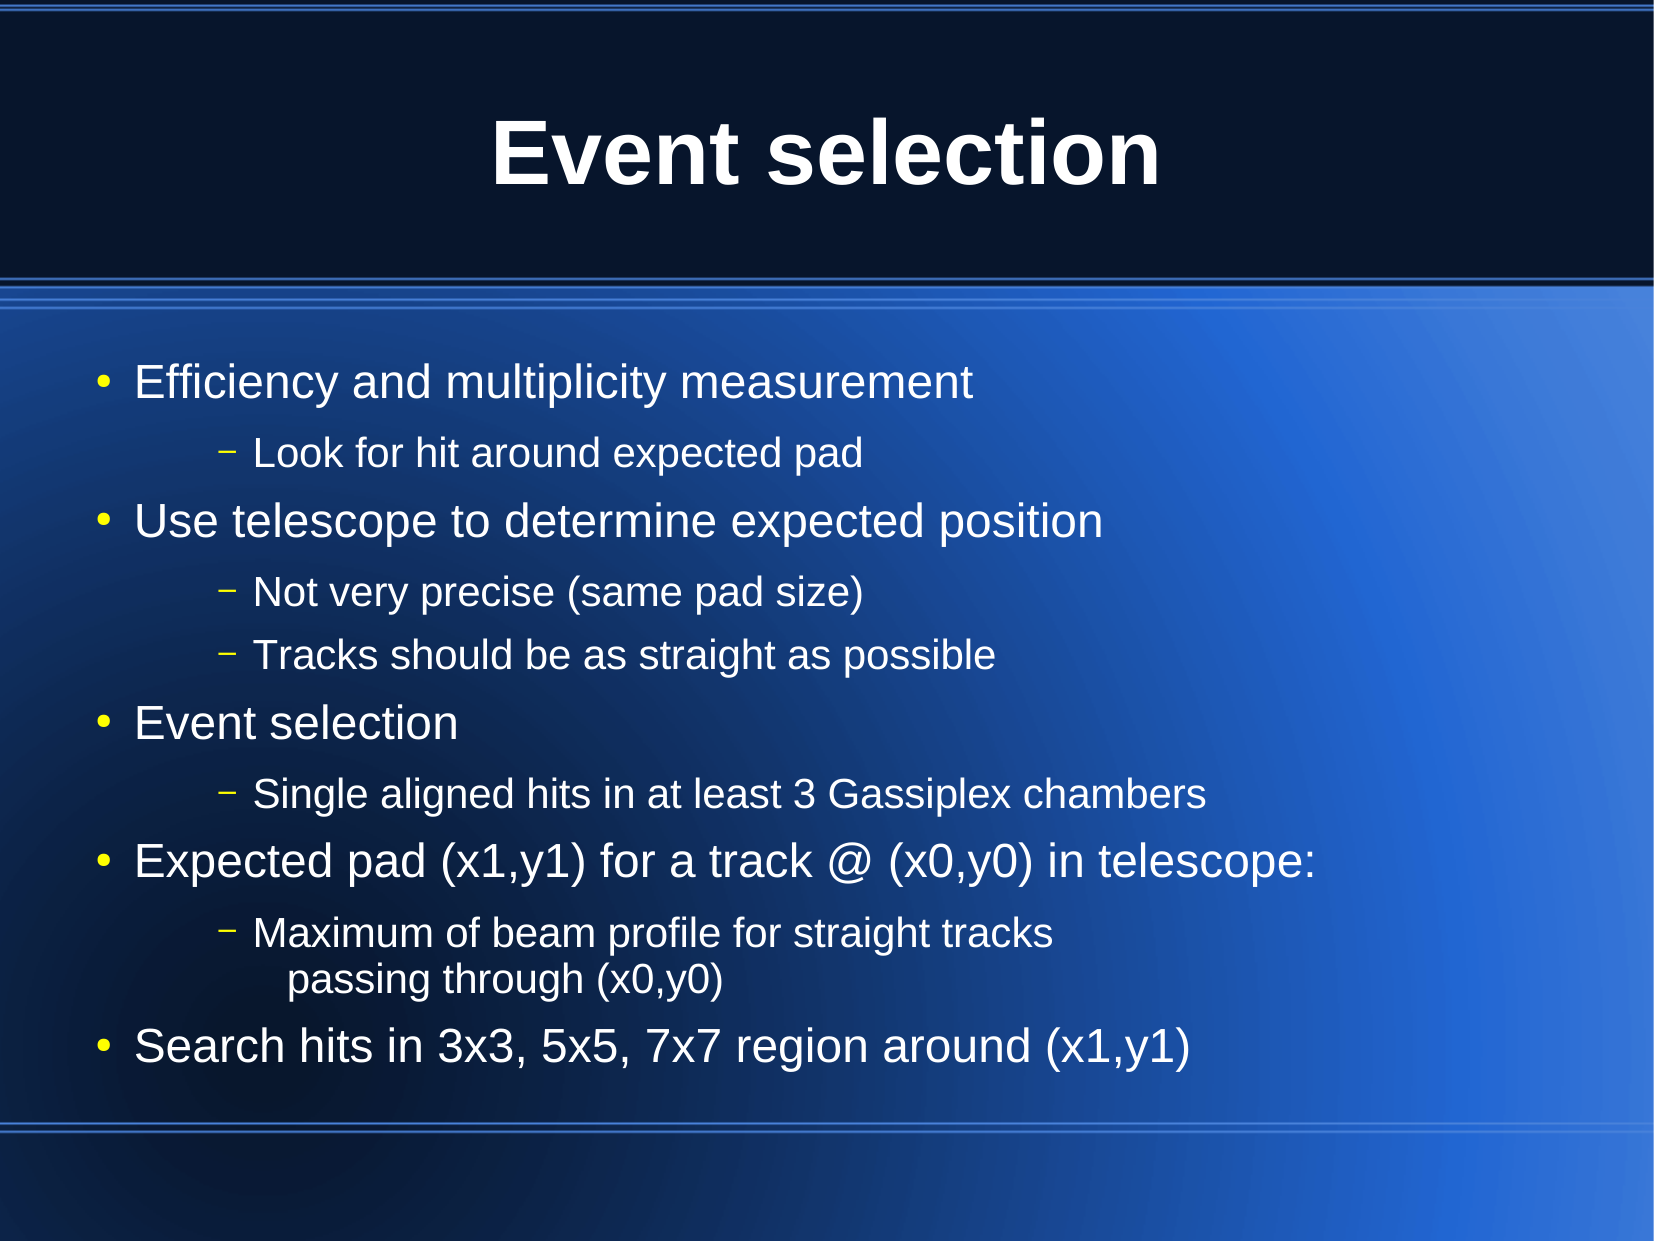

# Event selection
Efficiency and multiplicity measurement
Look for hit around expected pad
Use telescope to determine expected position
Not very precise (same pad size)
Tracks should be as straight as possible
Event selection
Single aligned hits in at least 3 Gassiplex chambers
Expected pad (x1,y1) for a track @ (x0,y0) in telescope:
Maximum of beam profile for straight tracks
passing through (x0,y0)
Search hits in 3x3, 5x5, 7x7 region around (x1,y1)